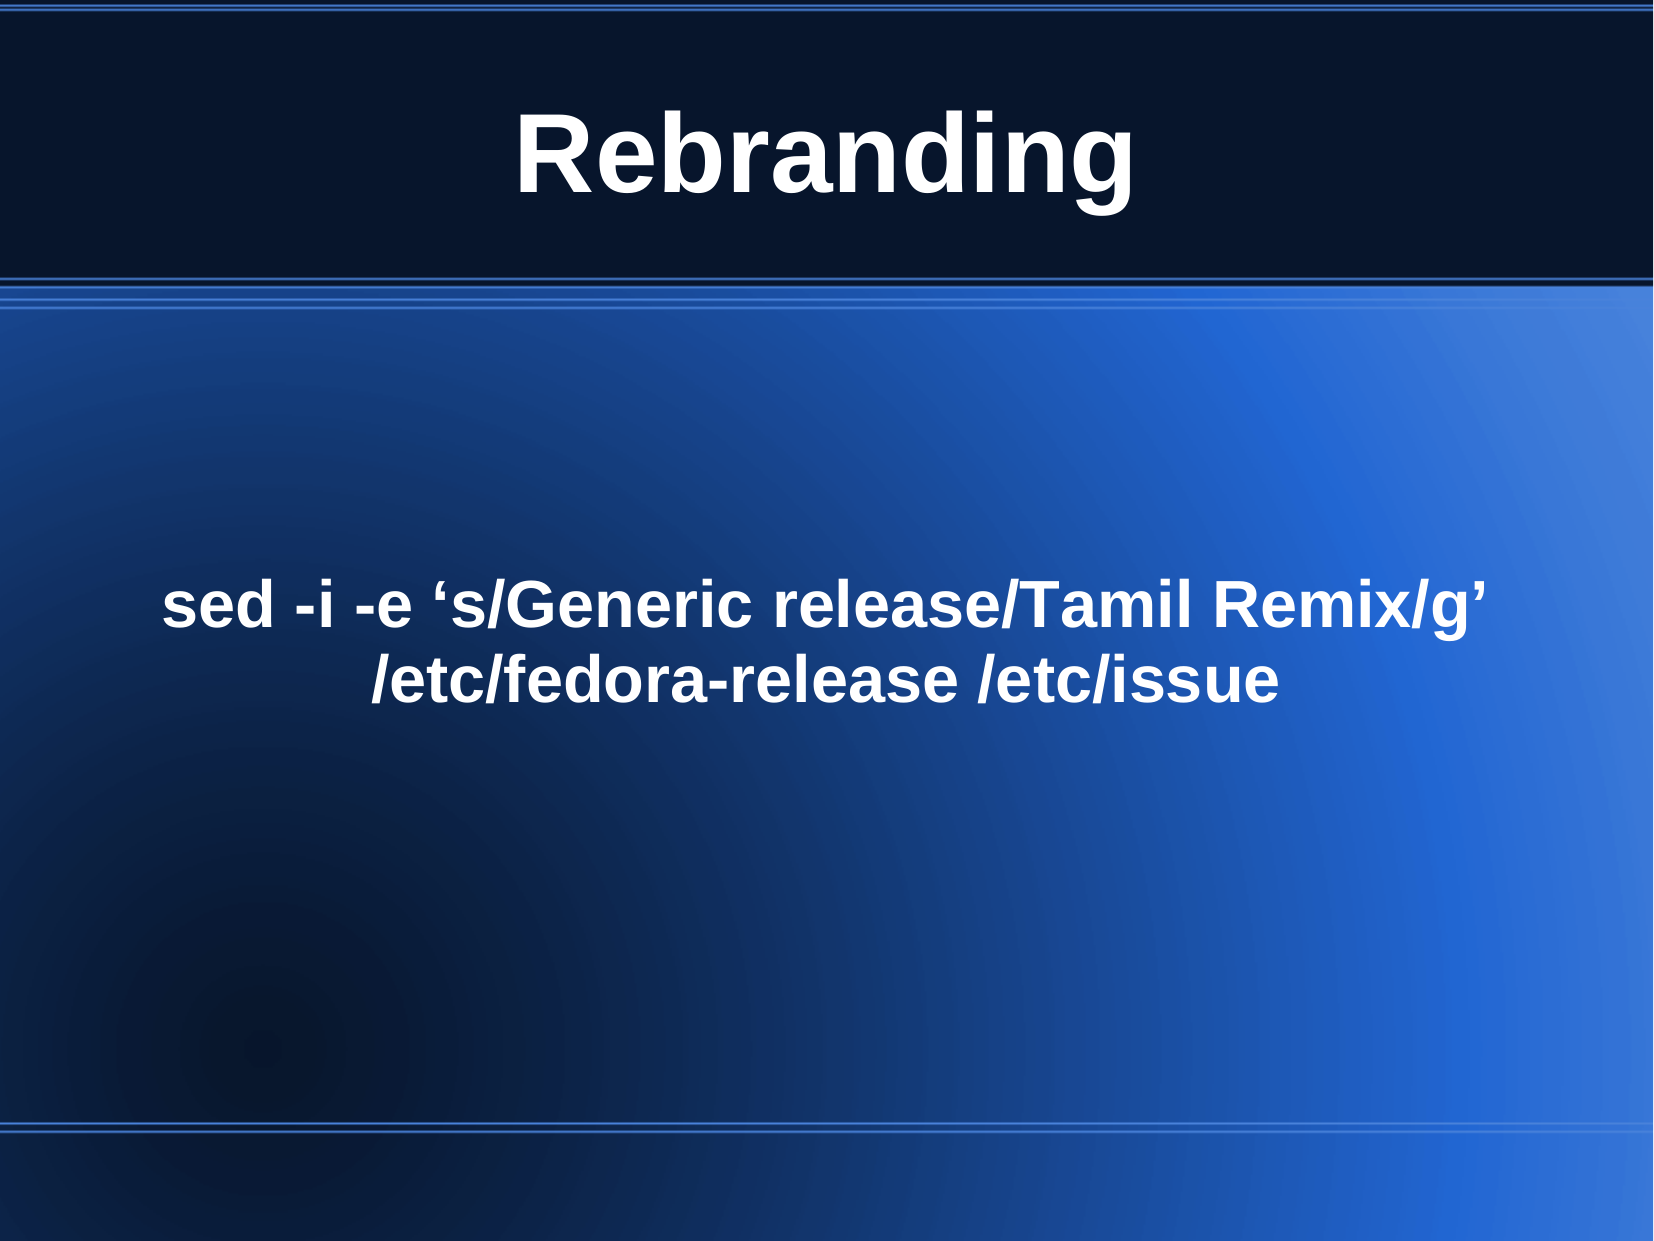

sed -i -e ‘s/Generic release/Tamil Remix/g’ /etc/fedora-release /etc/issue
# Rebranding